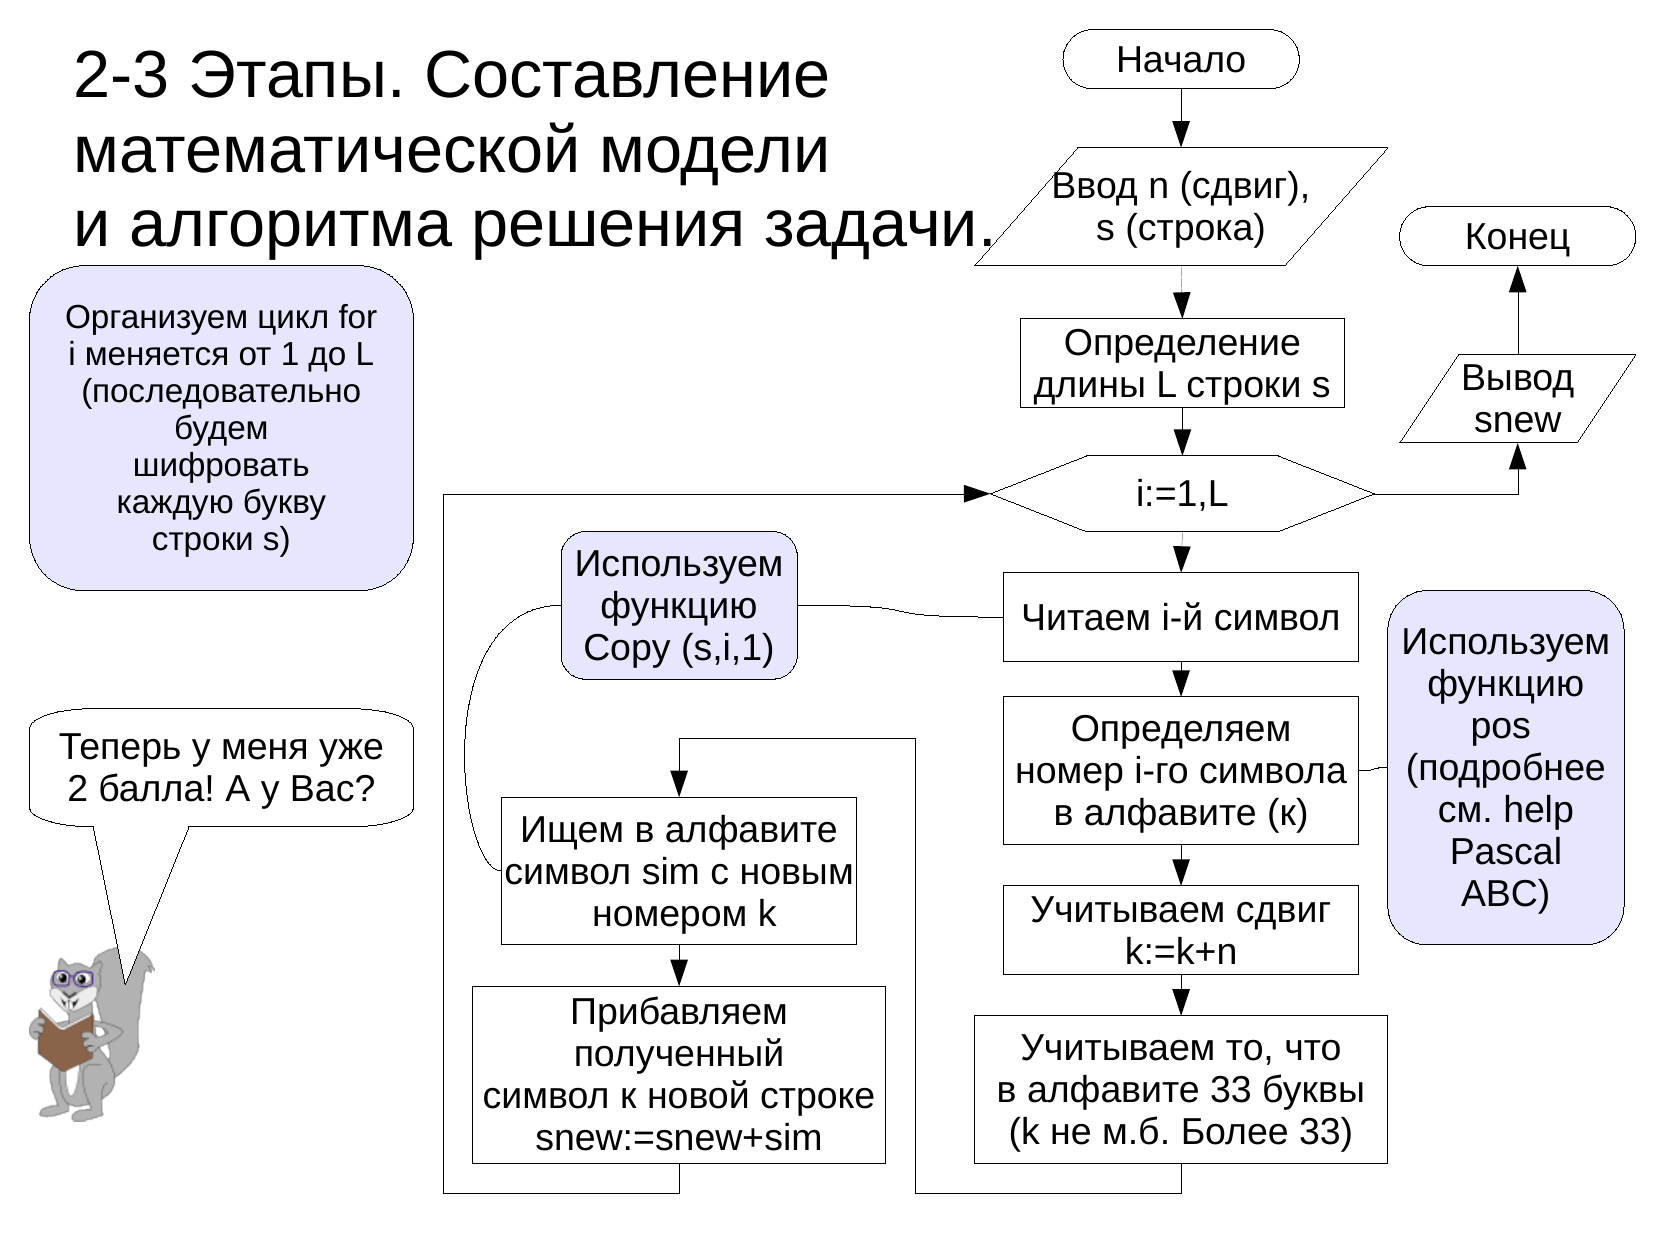

2-3 Этапы. Составление математической модели
и алгоритма решения задачи.
Начало
Ввод n (сдвиг),
s (строка)
Конец
Организуем цикл for
i меняется от 1 до L
(последовательно
будем
шифровать
каждую букву
строки s)
Определение
длины L строки s
Вывод
snew
i:=1,L
Используем
функцию
Copy (s,i,1)
Читаем i-й символ
Используем
функцию
pos
(подробнее
см. help
Pascal
ABC)
Определяем
номер i-го символа
в алфавите (к)
Теперь у меня уже 2 балла! А у Вас?
Ищем в алфавите
символ sim с новым
 номером k
Учитываем сдвиг
k:=k+n
Прибавляем
полученный
символ к новой строке
snew:=snew+sim
Учитываем то, что
в алфавите 33 буквы
(k не м.б. Более 33)